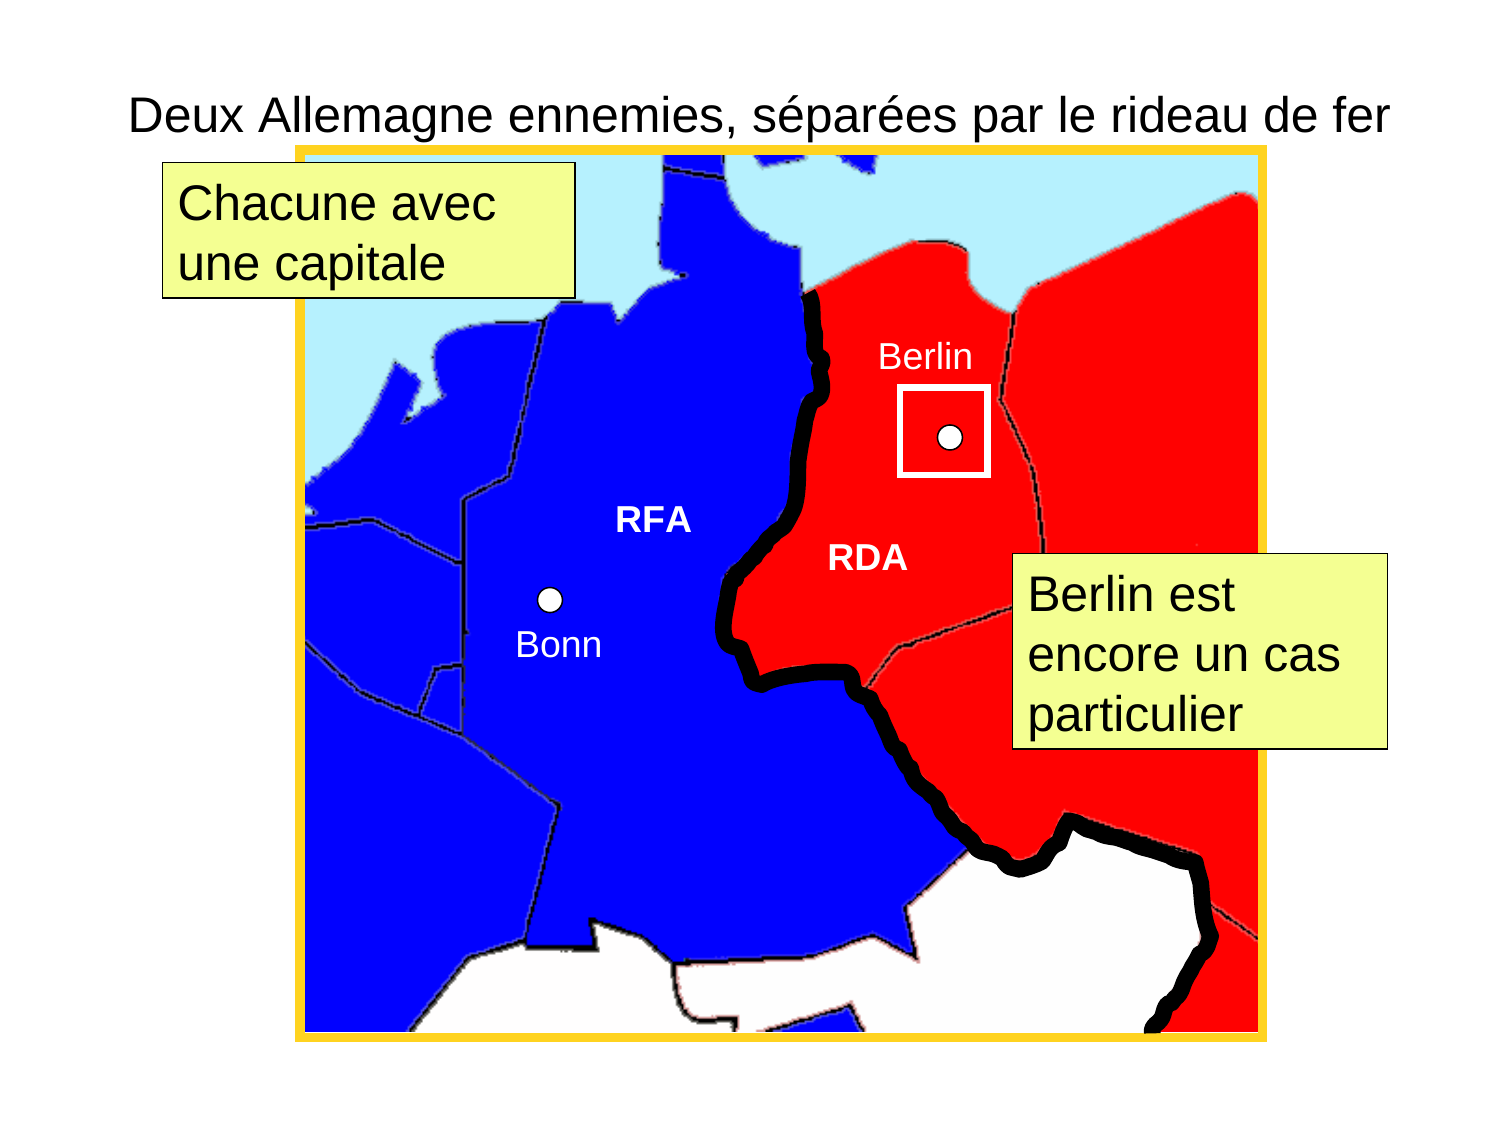

Deux Allemagne ennemies, séparées par le rideau de fer
Chacune avec une capitale
Berlin
RFA
RDA
Berlin est encore un cas particulier
Bonn